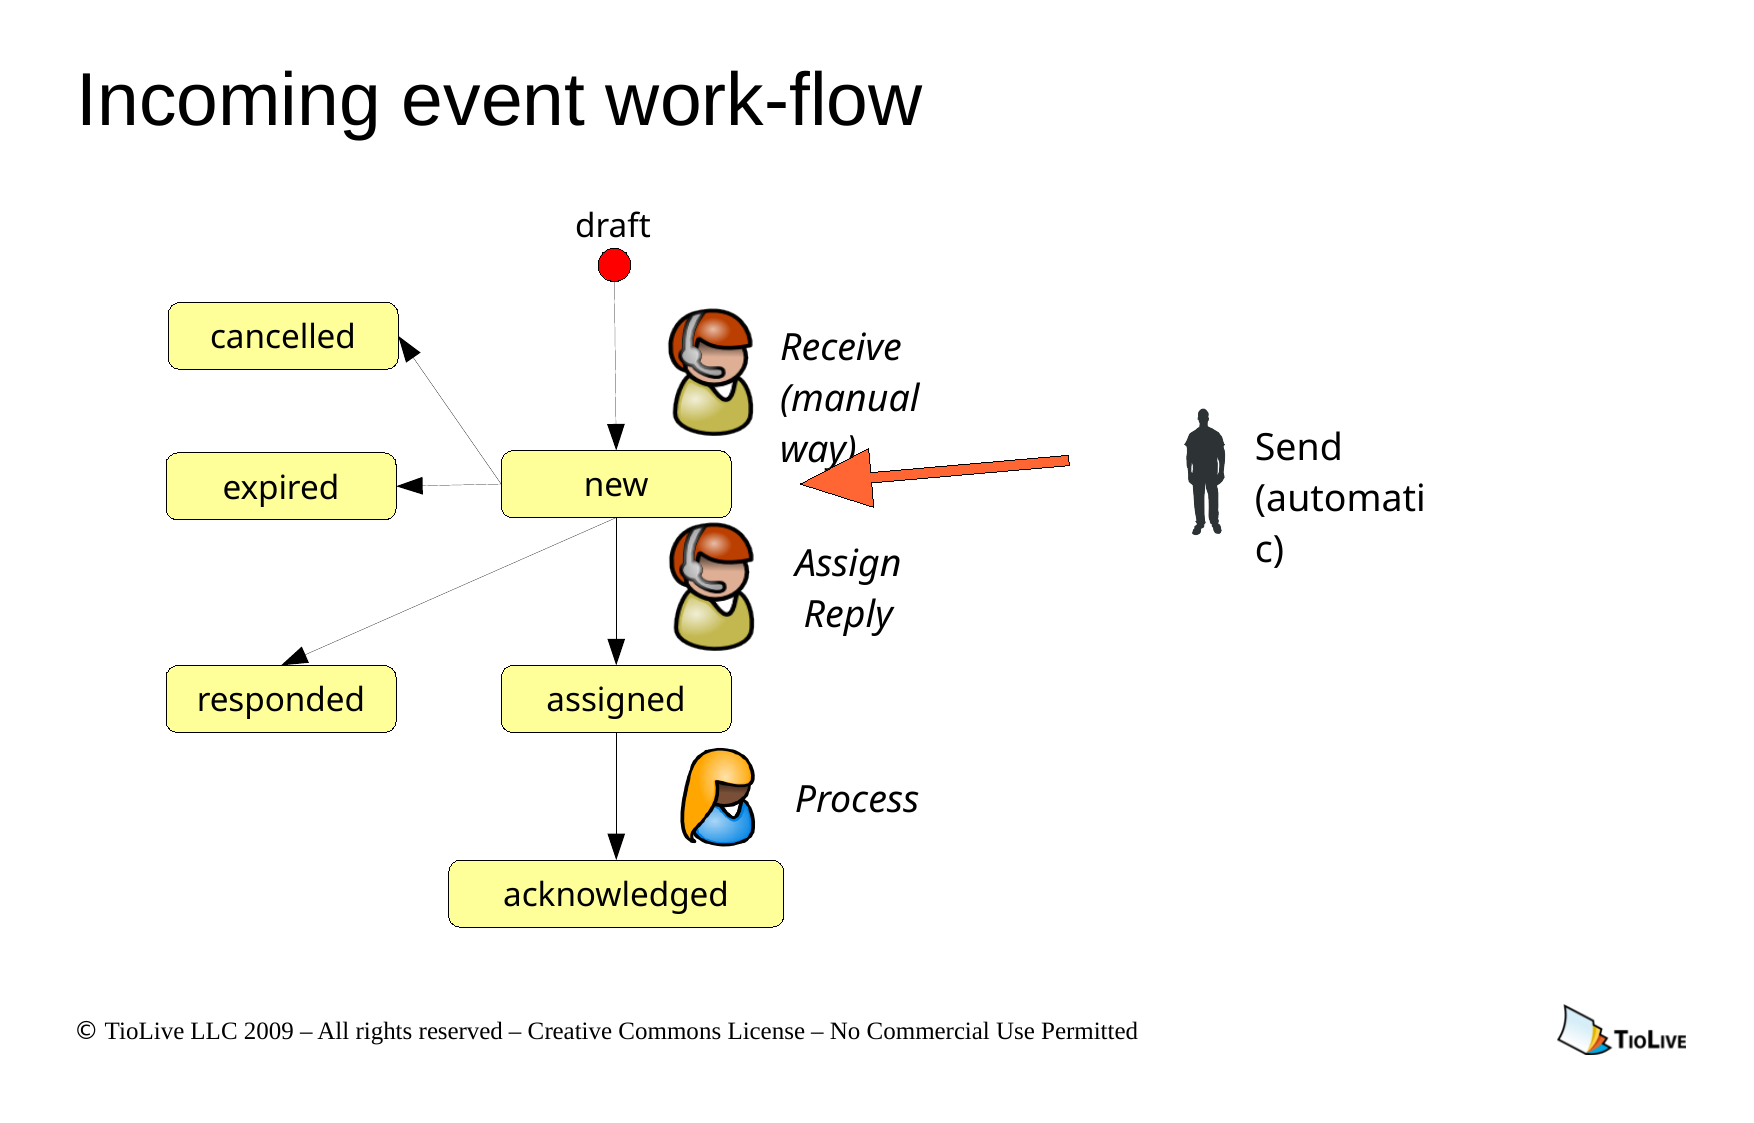

# Incoming event work-flow
draft
cancelled
Receive (manual way)
Send (automatic)
new
expired
Assign
Reply
responded
assigned
Process
acknowledged